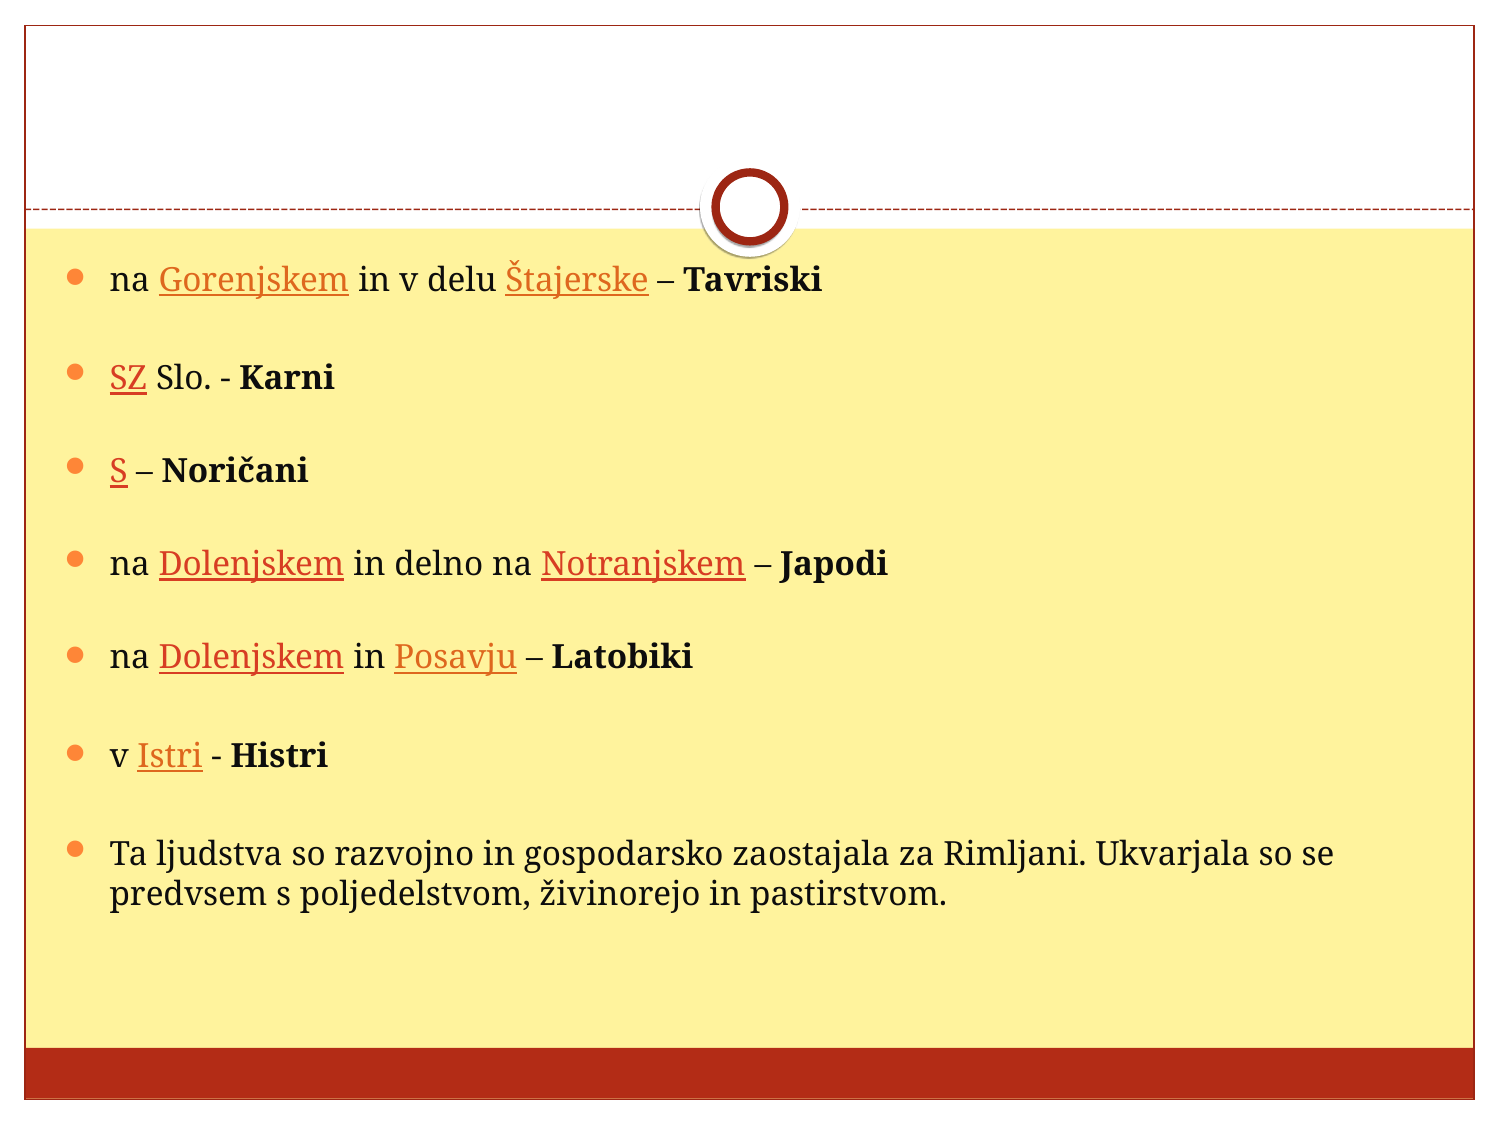

#
na Gorenjskem in v delu Štajerske – Tavriski
SZ Slo. - Karni
S – Noričani
na Dolenjskem in delno na Notranjskem – Japodi
na Dolenjskem in Posavju – Latobiki
v Istri - Histri
Ta ljudstva so razvojno in gospodarsko zaostajala za Rimljani. Ukvarjala so se predvsem s poljedelstvom, živinorejo in pastirstvom.